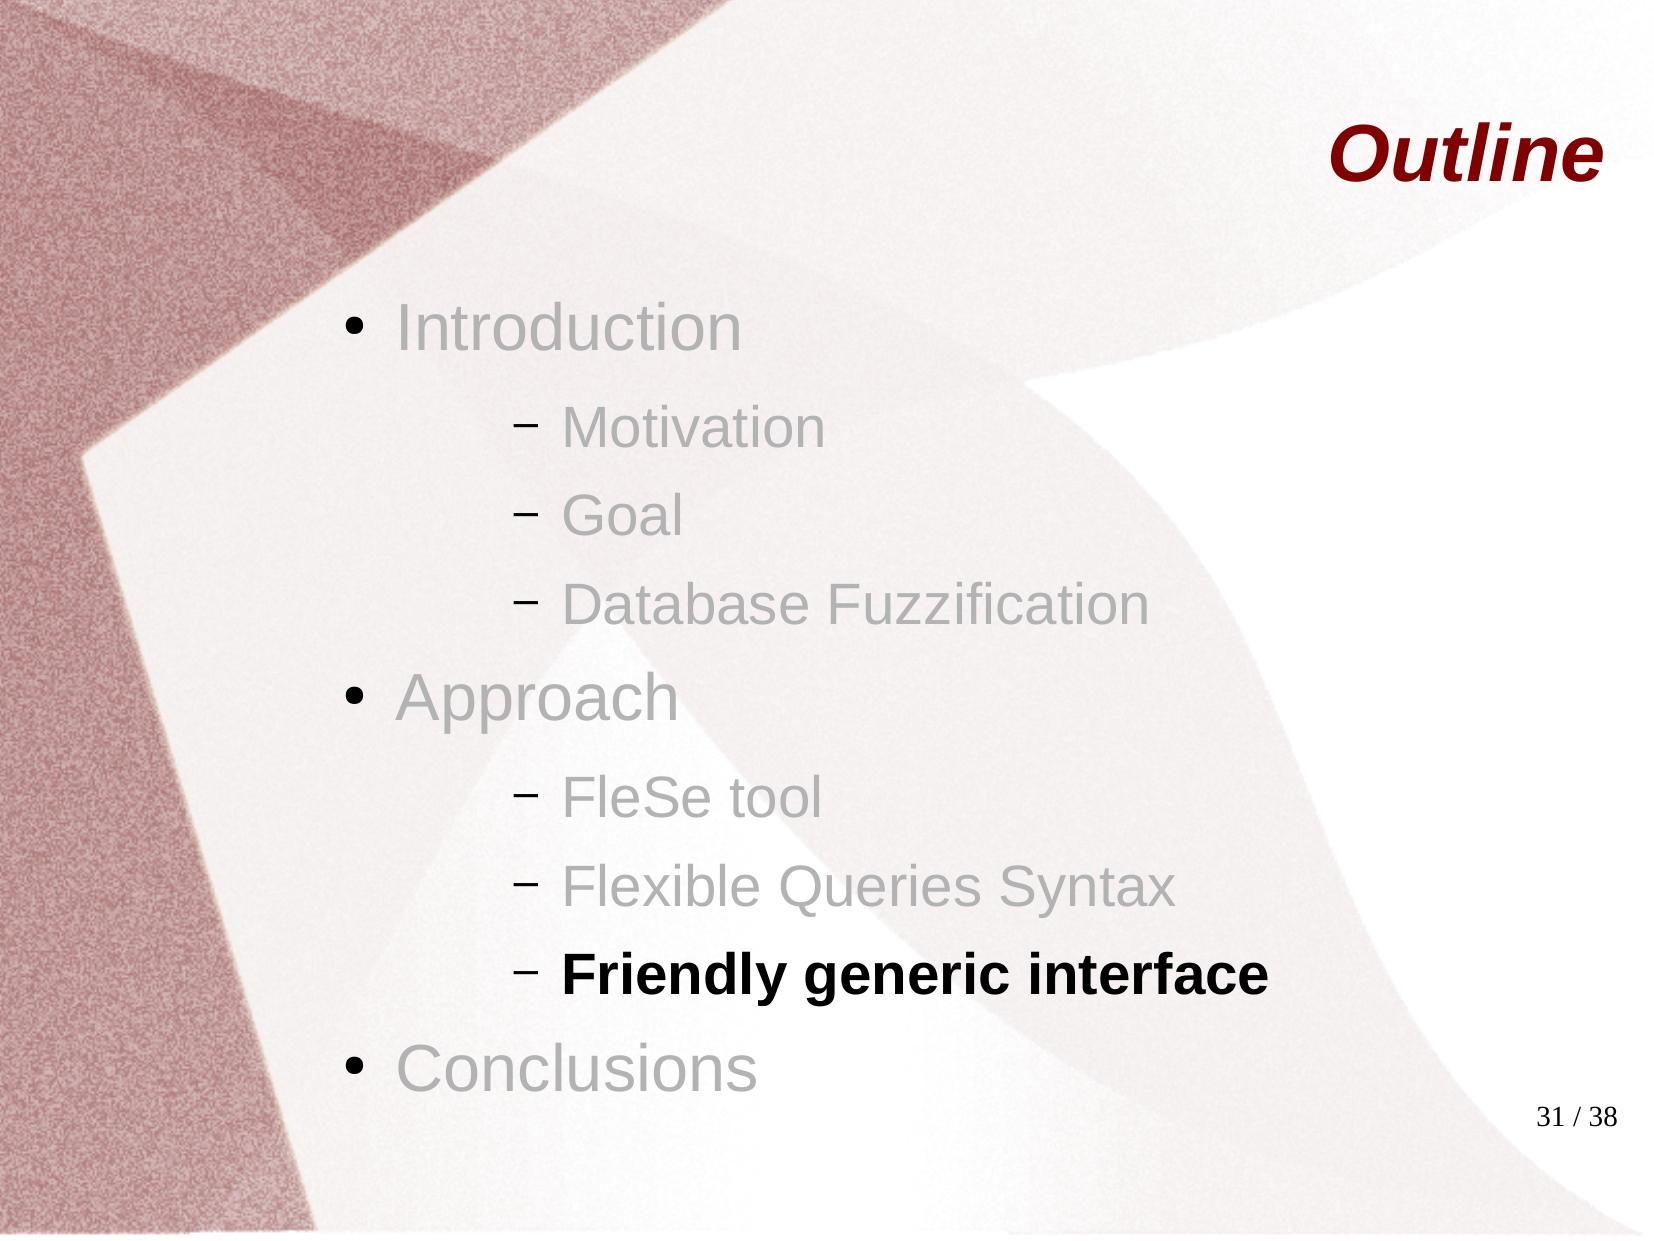

# Outline
Introduction
Motivation
Goal
Database Fuzzification
Approach
FleSe tool
Flexible Queries Syntax
Friendly generic interface
Conclusions
31